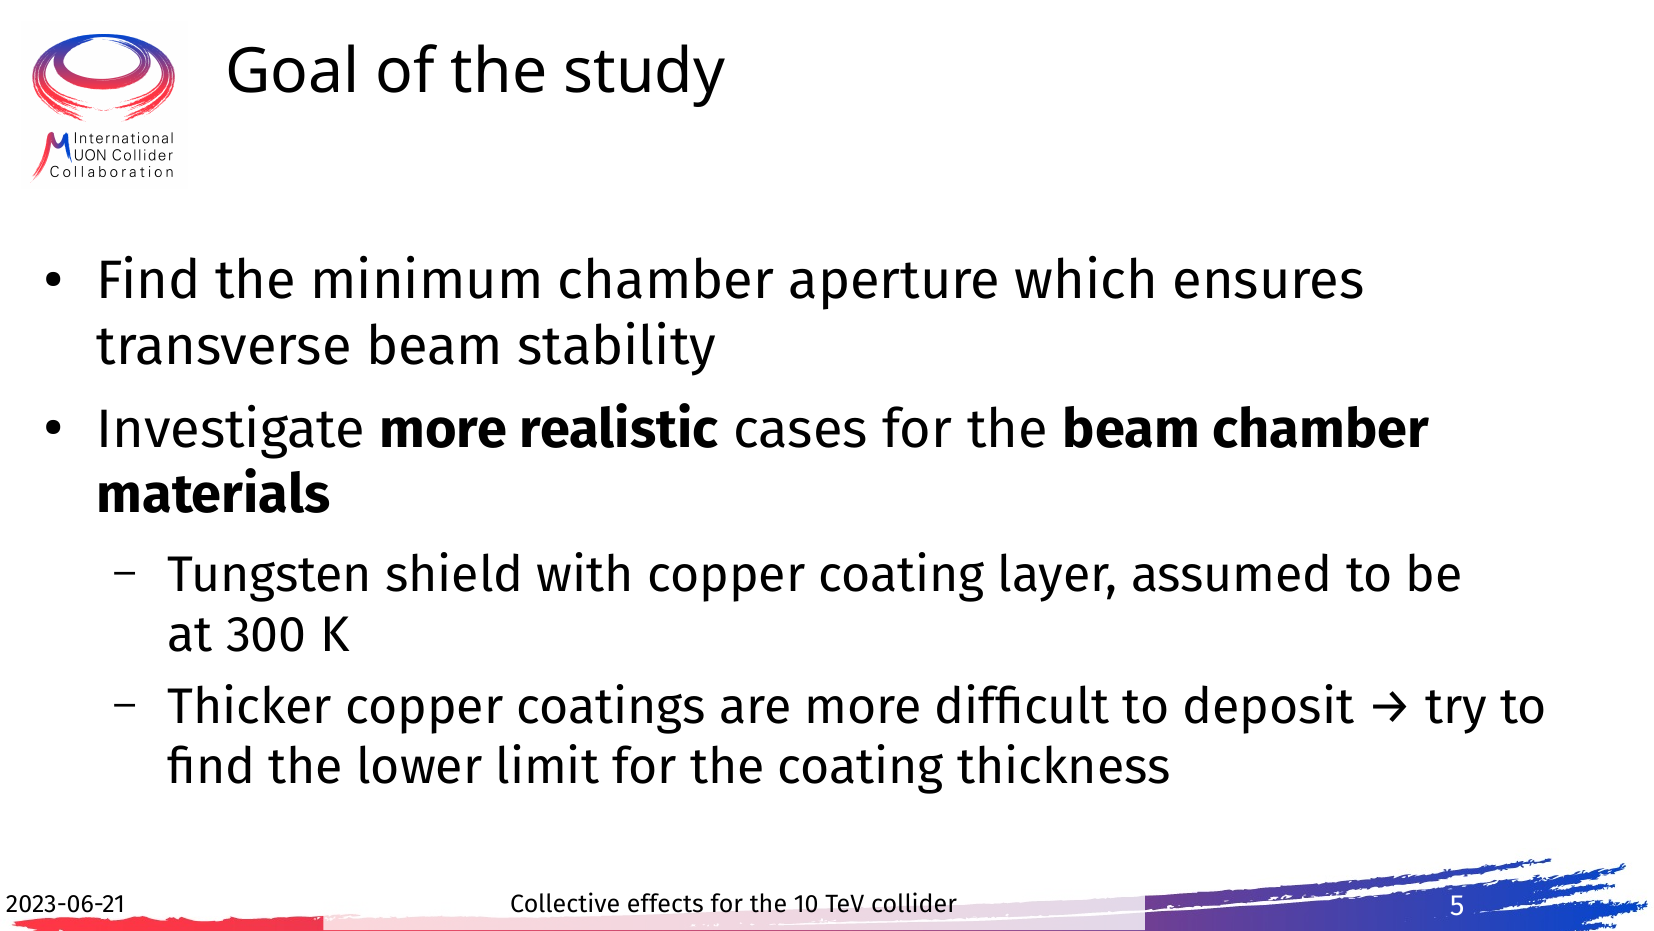

Goal of the study
# Find the minimum chamber aperture which ensures transverse beam stability
Investigate more realistic cases for the beam chamber materials
Tungsten shield with copper coating layer, assumed to be
at 300 K
Thicker copper coatings are more difficult to deposit → try to find the lower limit for the coating thickness
2023-06-21
Collective effects for the 10 TeV collider
5